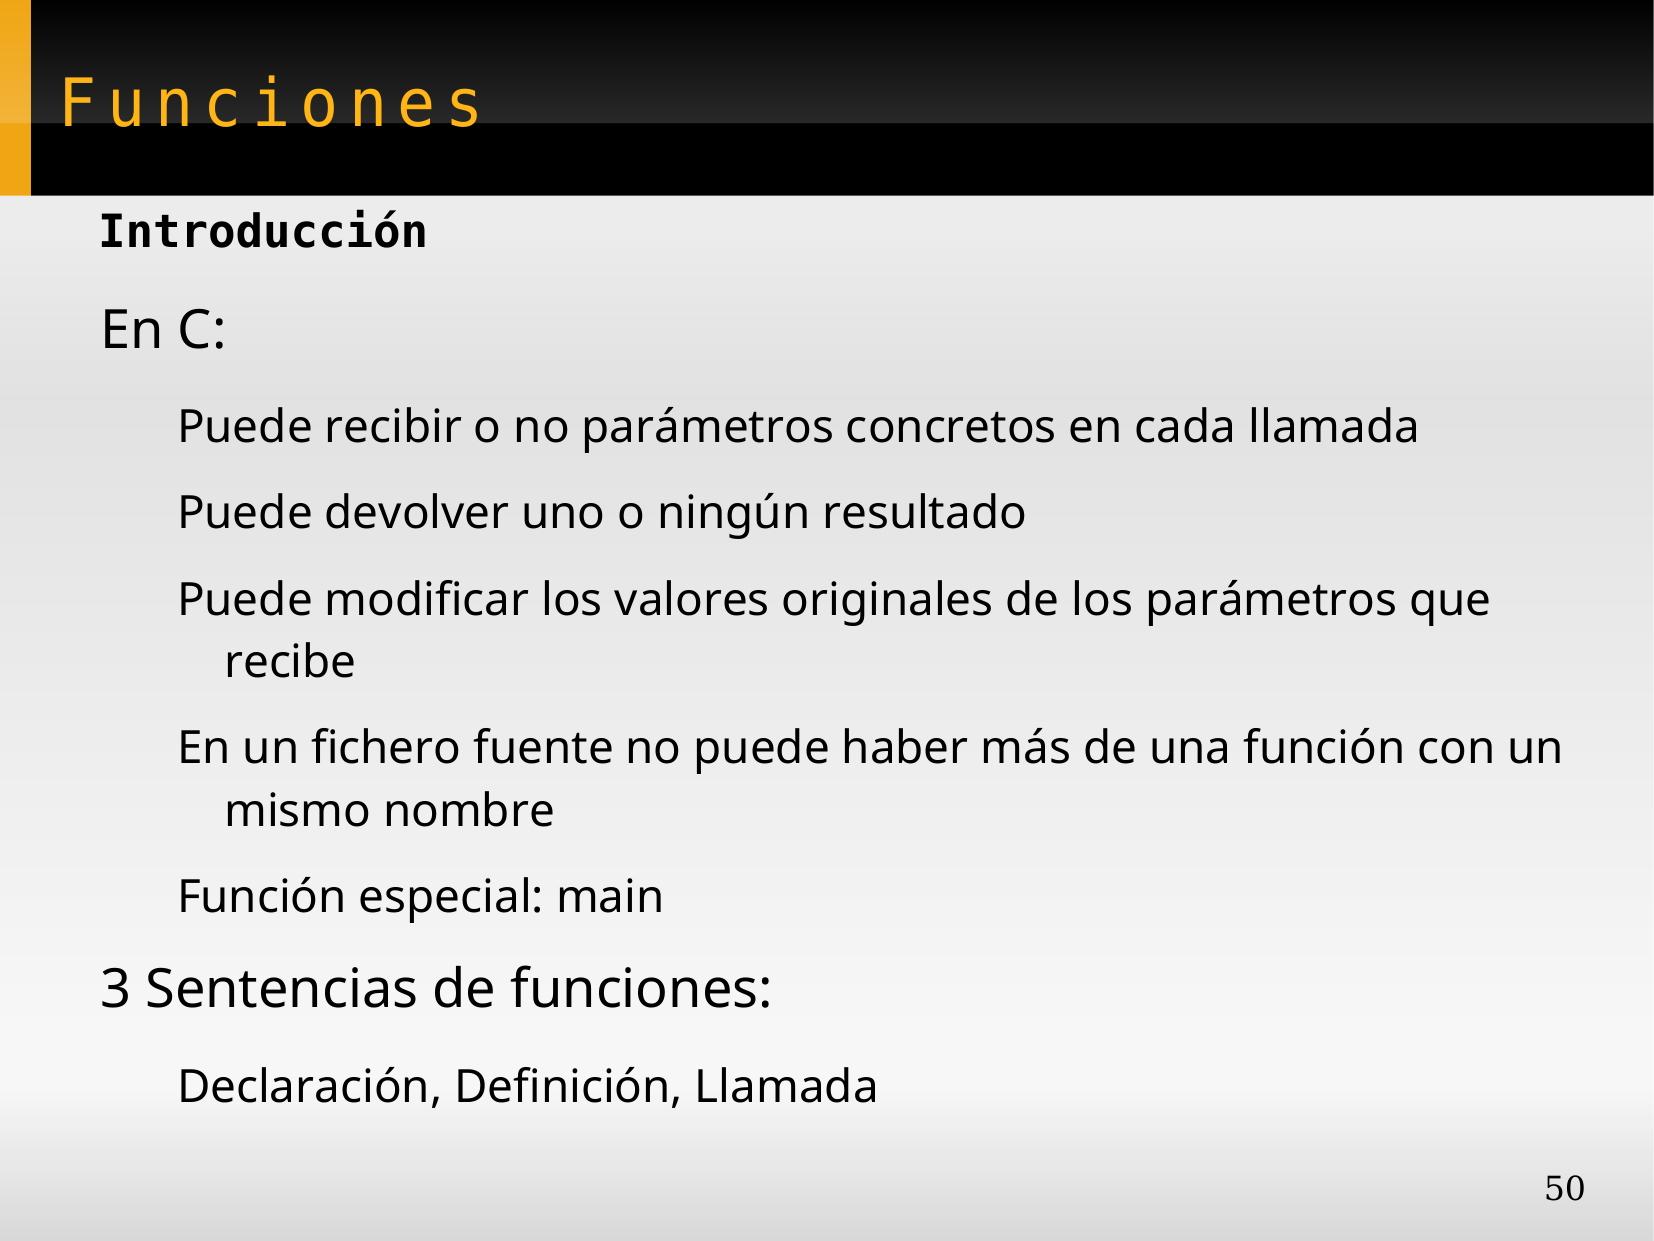

# Funciones
Introducción
En C:
Puede recibir o no parámetros concretos en cada llamada
Puede devolver uno o ningún resultado
Puede modificar los valores originales de los parámetros que recibe
En un fichero fuente no puede haber más de una función con un mismo nombre
Función especial: main
3 Sentencias de funciones:
Declaración, Definición, Llamada
50